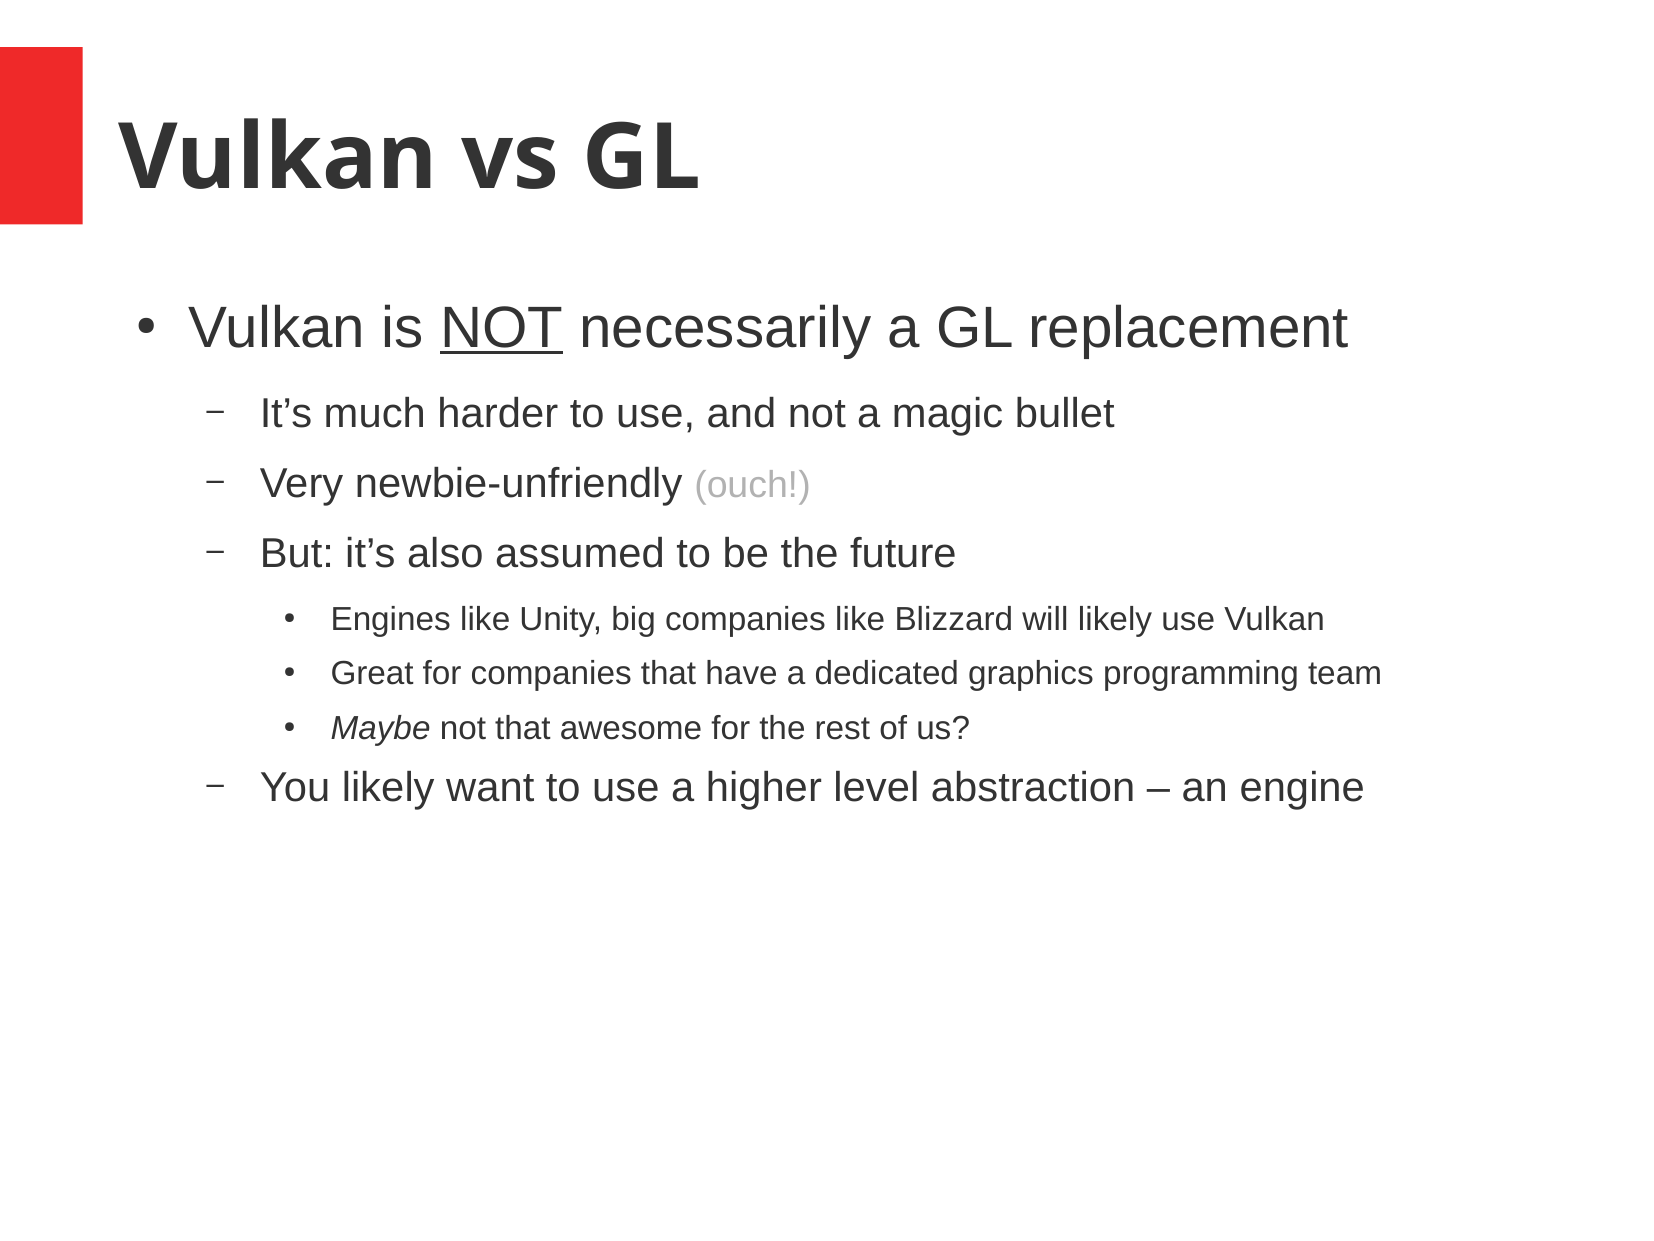

# Vulkan vs GL
Vulkan is NOT necessarily a GL replacement
It’s much harder to use, and not a magic bullet
Very newbie-unfriendly (ouch!)
But: it’s also assumed to be the future
Engines like Unity, big companies like Blizzard will likely use Vulkan
Great for companies that have a dedicated graphics programming team
Maybe not that awesome for the rest of us?
You likely want to use a higher level abstraction – an engine